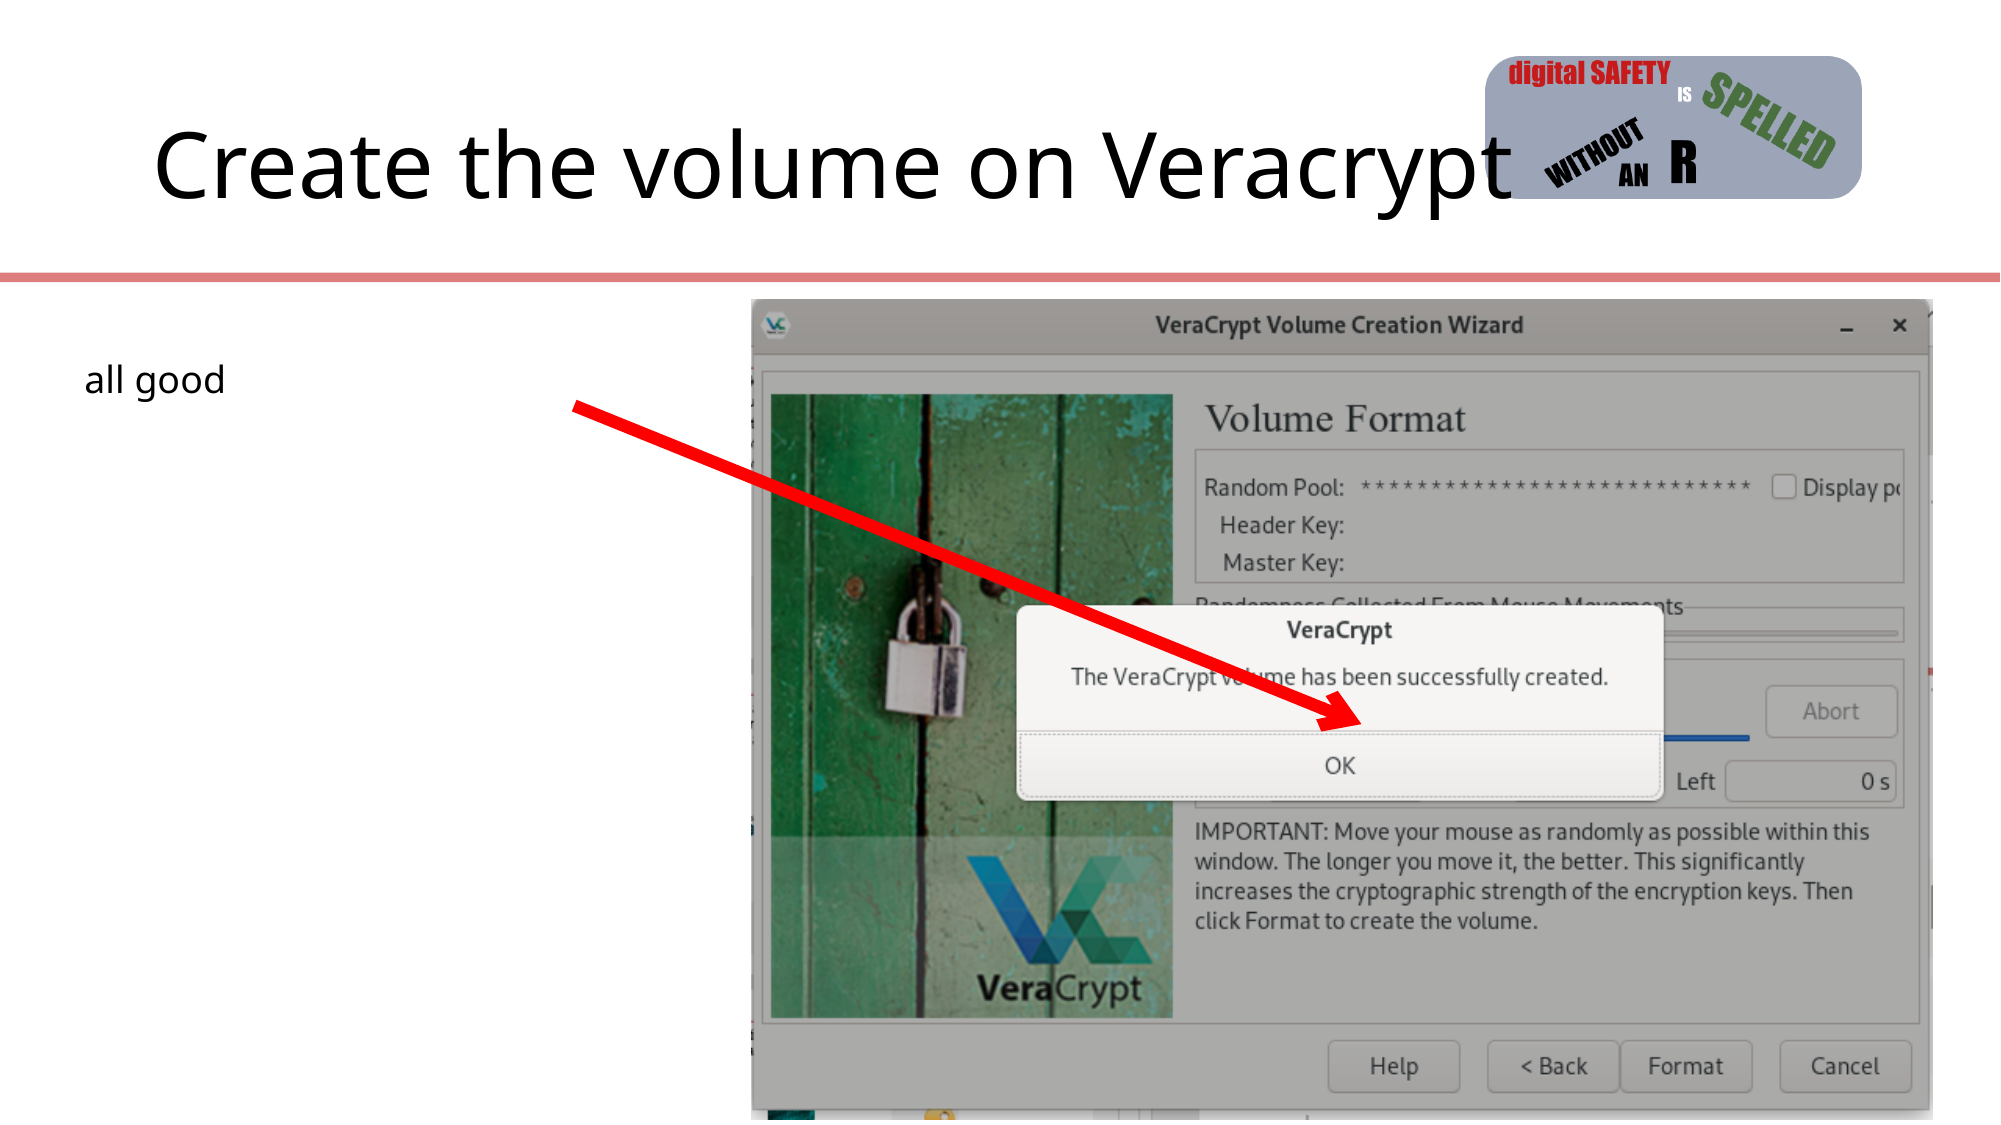

# Create the volume on Veracrypt
all good